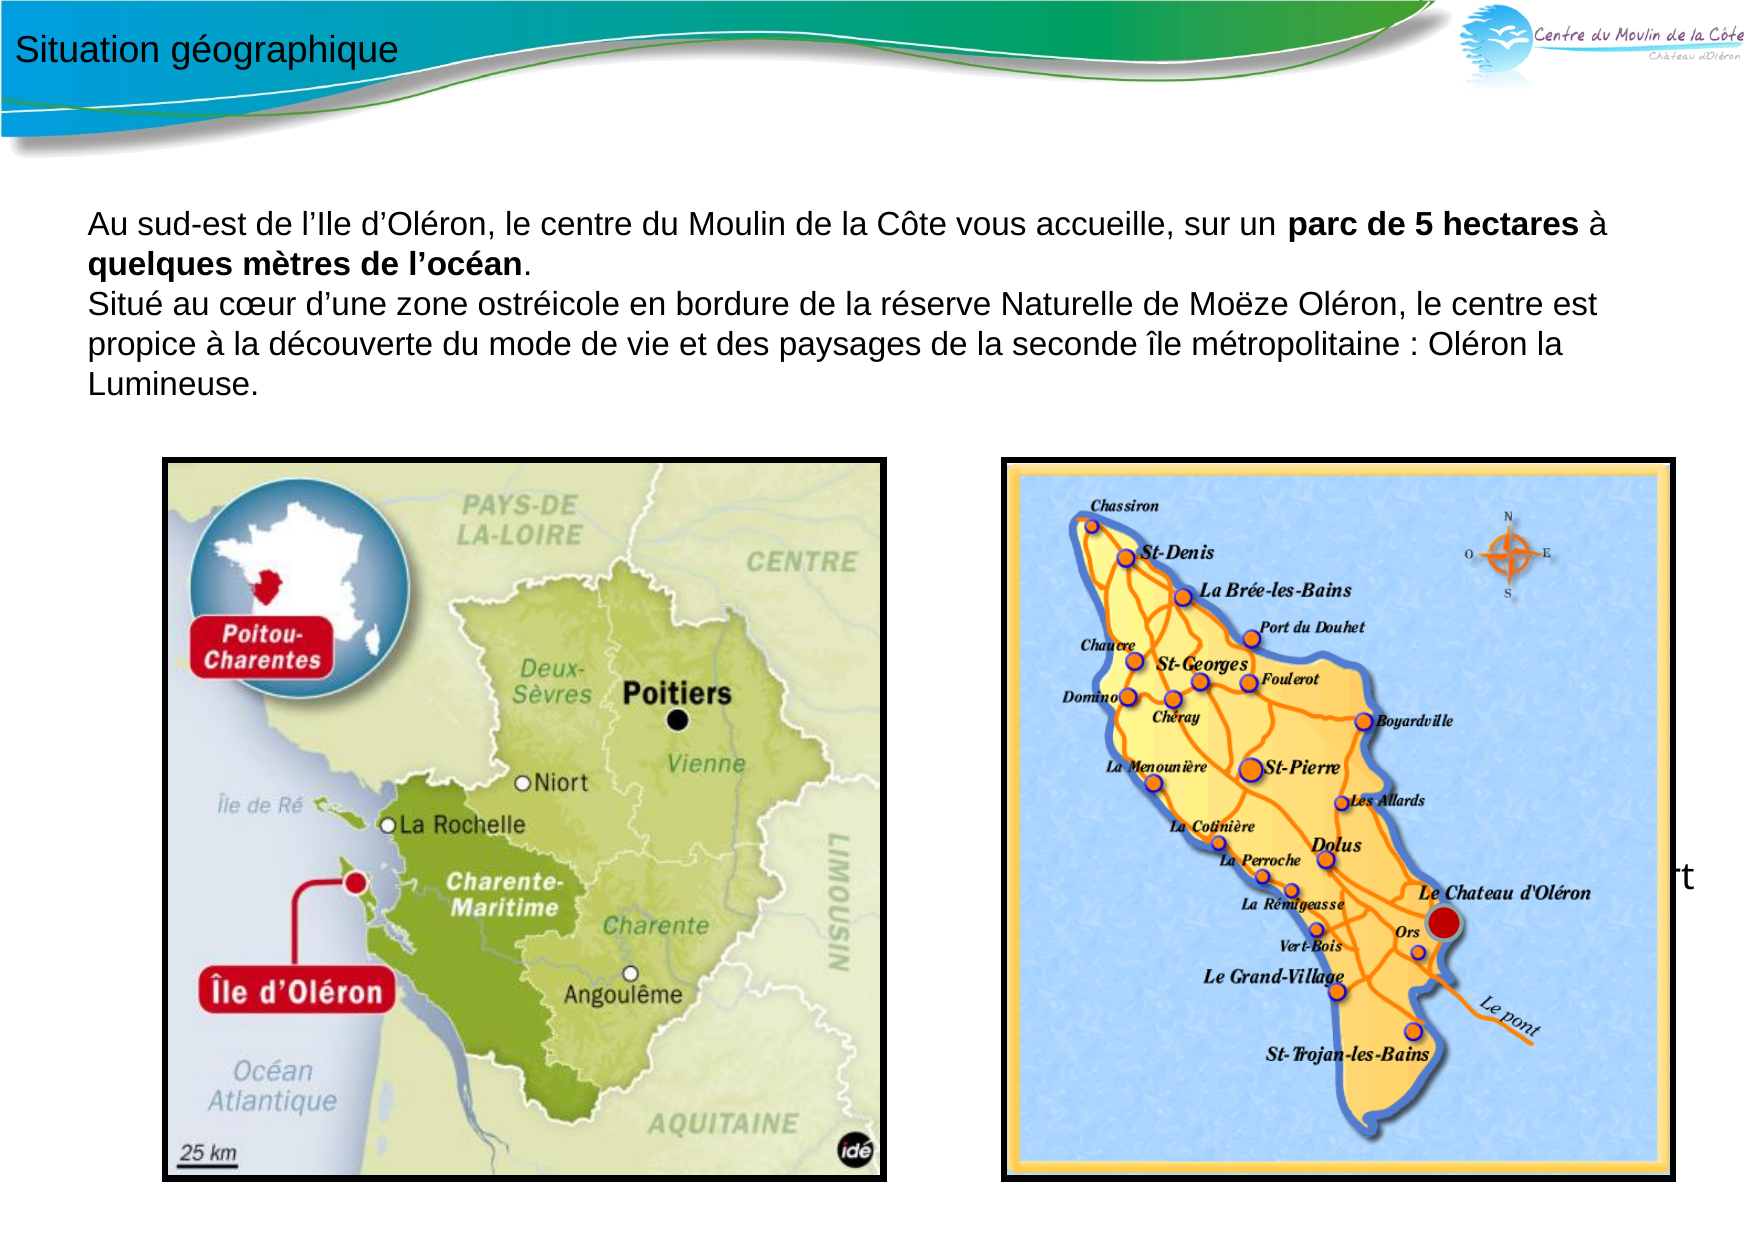

Situation géographique
Au sud-est de l’Ile d’Oléron, le centre du Moulin de la Côte vous accueille, sur un parc de 5 hectares à quelques mètres de l’océan.
Situé au cœur d’une zone ostréicole en bordure de la réserve Naturelle de Moëze Oléron, le centre est propice à la découverte du mode de vie et des paysages de la seconde île métropolitaine : Oléron la Lumineuse.
Voyage - Transport